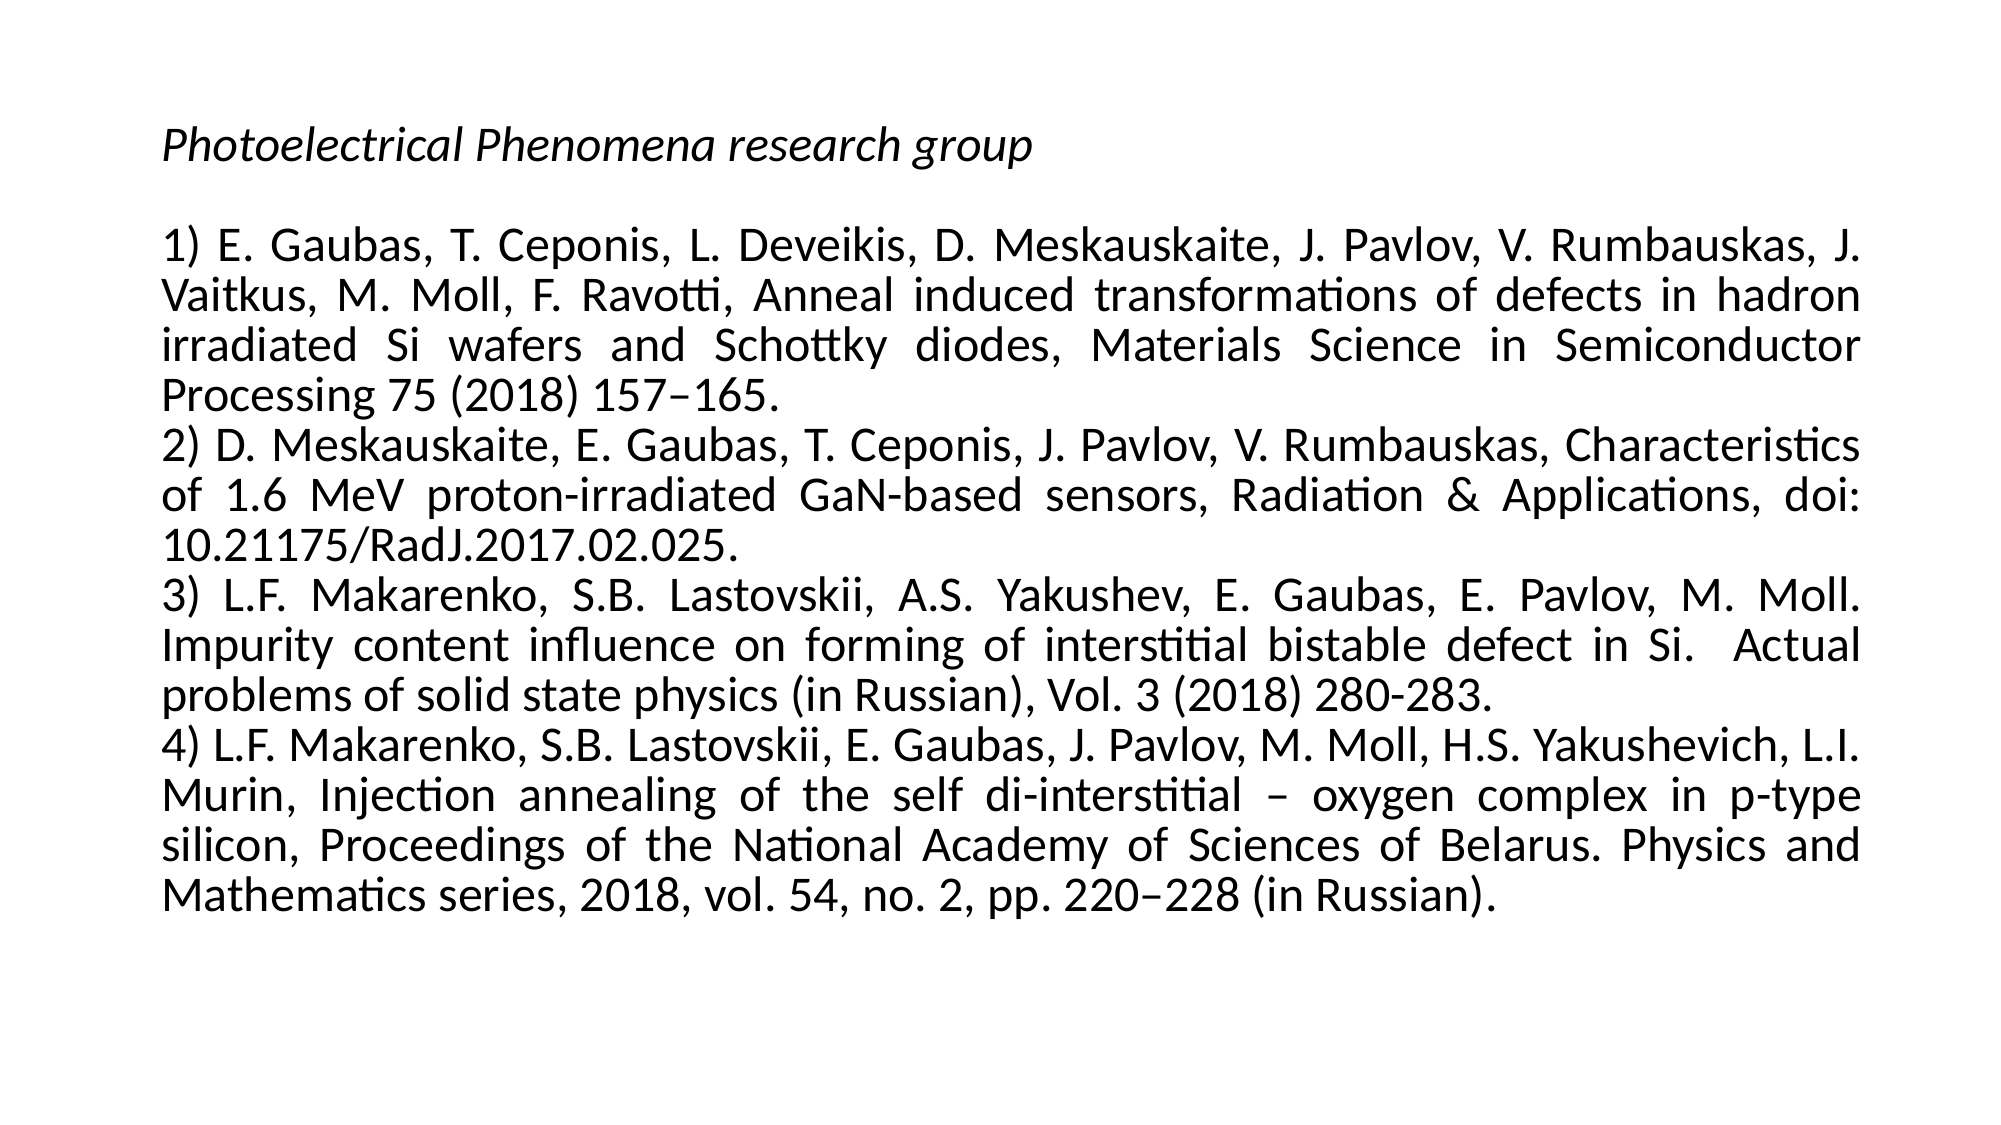

Photoelectrical Phenomena research group
 E. Gaubas, T. Ceponis, L. Deveikis, D. Meskauskaite, J. Pavlov, V. Rumbauskas, J. Vaitkus, M. Moll, F. Ravotti, Anneal induced transformations of defects in hadron irradiated Si wafers and Schottky diodes, Materials Science in Semiconductor Processing 75 (2018) 157–165.
 D. Meskauskaite, E. Gaubas, T. Ceponis, J. Pavlov, V. Rumbauskas, Characteristics of 1.6 MeV proton-irradiated GaN-based sensors, Radiation & Applications, doi: 10.21175/RadJ.2017.02.025.
 L.F. Makarenko, S.B. Lastovskii, A.S. Yakushev, E. Gaubas, E. Pavlov, M. Moll. Impurity content influence on forming of interstitial bistable defect in Si. Actual problems of solid state physics (in Russian), Vol. 3 (2018) 280-283.
 L.F. Makarenko, S.B. Lastovskii, E. Gaubas, J. Pavlov, M. Moll, H.S. Yakushevich, L.I. Murin, Injection annealing of the self di-interstitial – oxygen complex in p-type silicon, Proceedings of the National Academy of Sciences of Belarus. Physics and Mathematics series, 2018, vol. 54, no. 2, pp. 220–228 (in Russian).